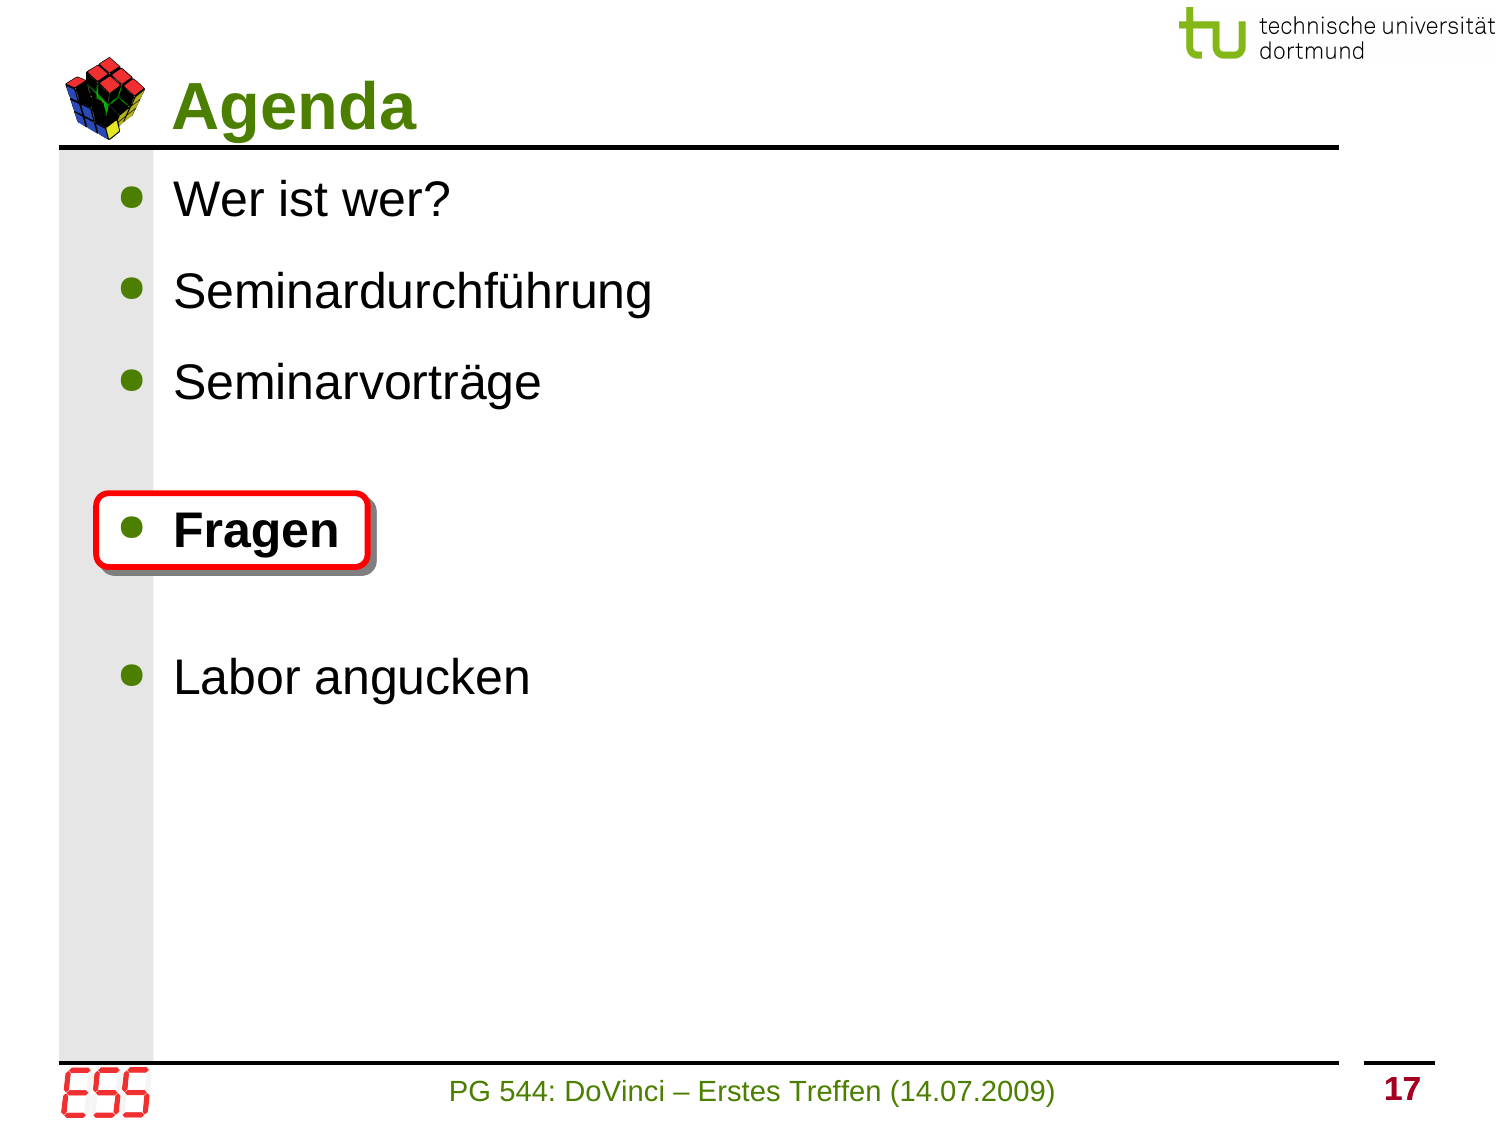

# Agenda
Wer ist wer?
Seminardurchführung
Seminarvorträge
Fragen
Labor angucken